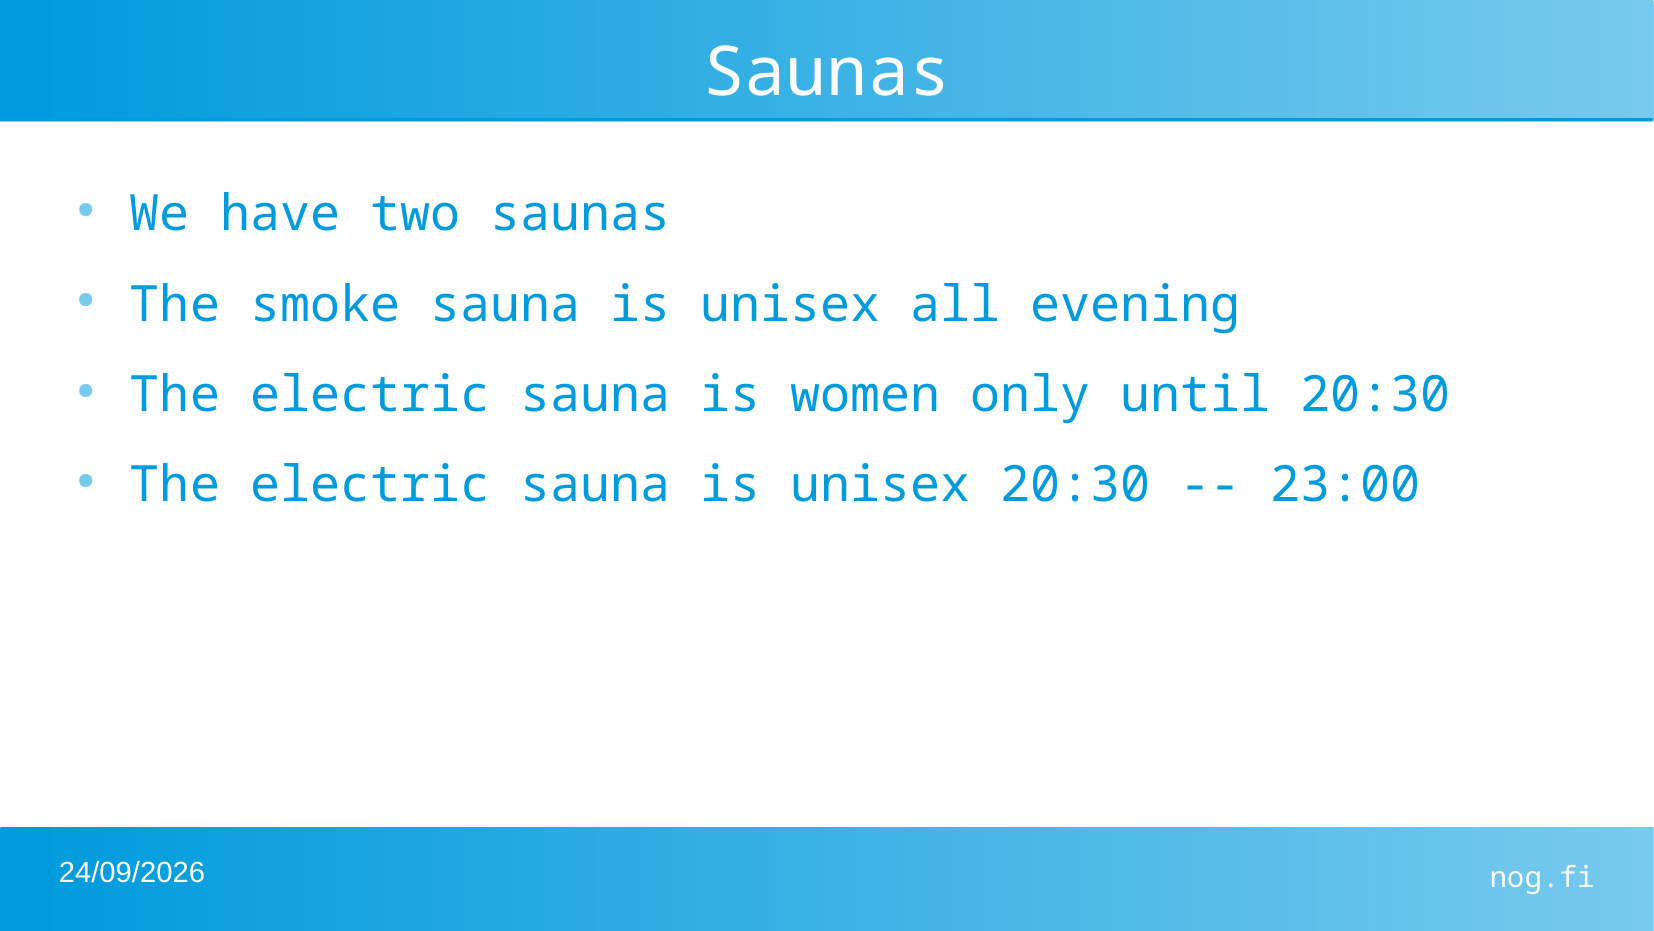

# Saunas
We have two saunas
The smoke sauna is unisex all evening
The electric sauna is women only until 20:30
The electric sauna is unisex 20:30 -- 23:00
20